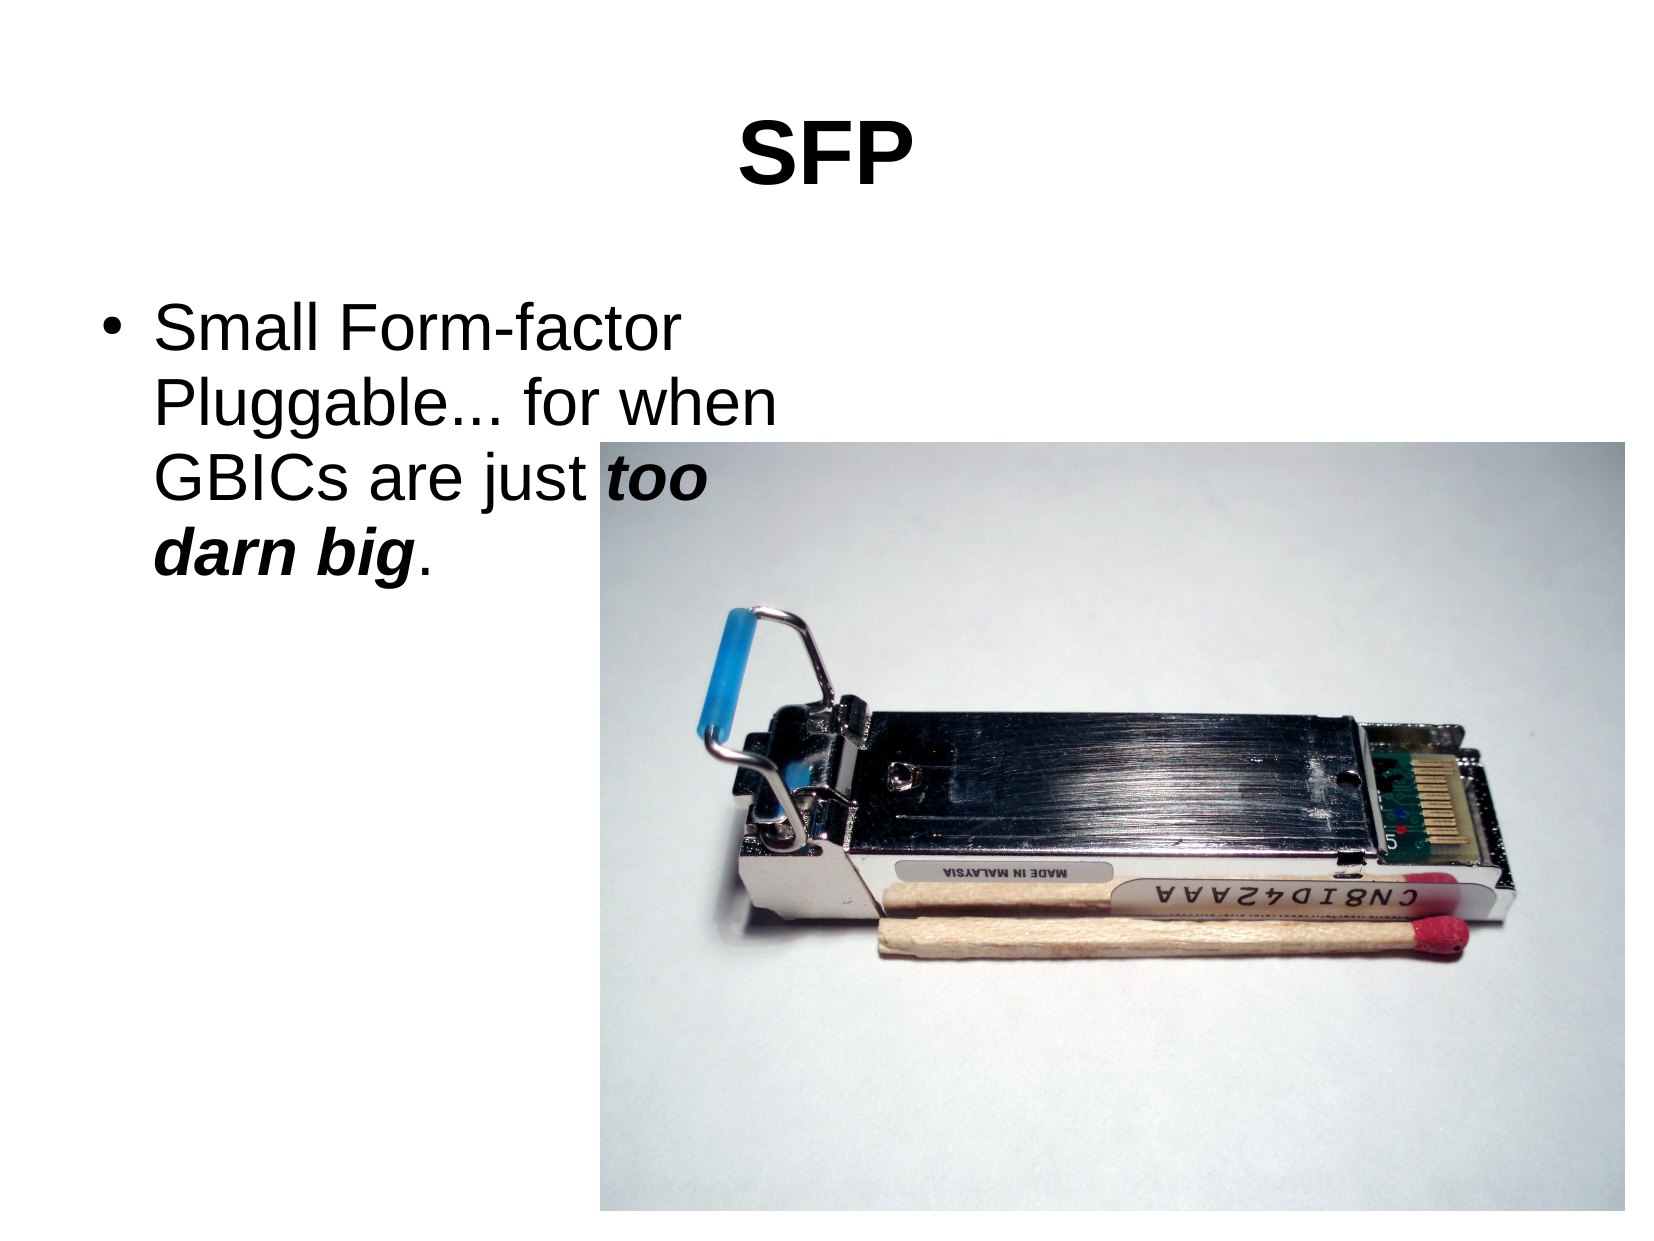

# SFP
Small Form-factor Pluggable... for when GBICs are just too darn big.